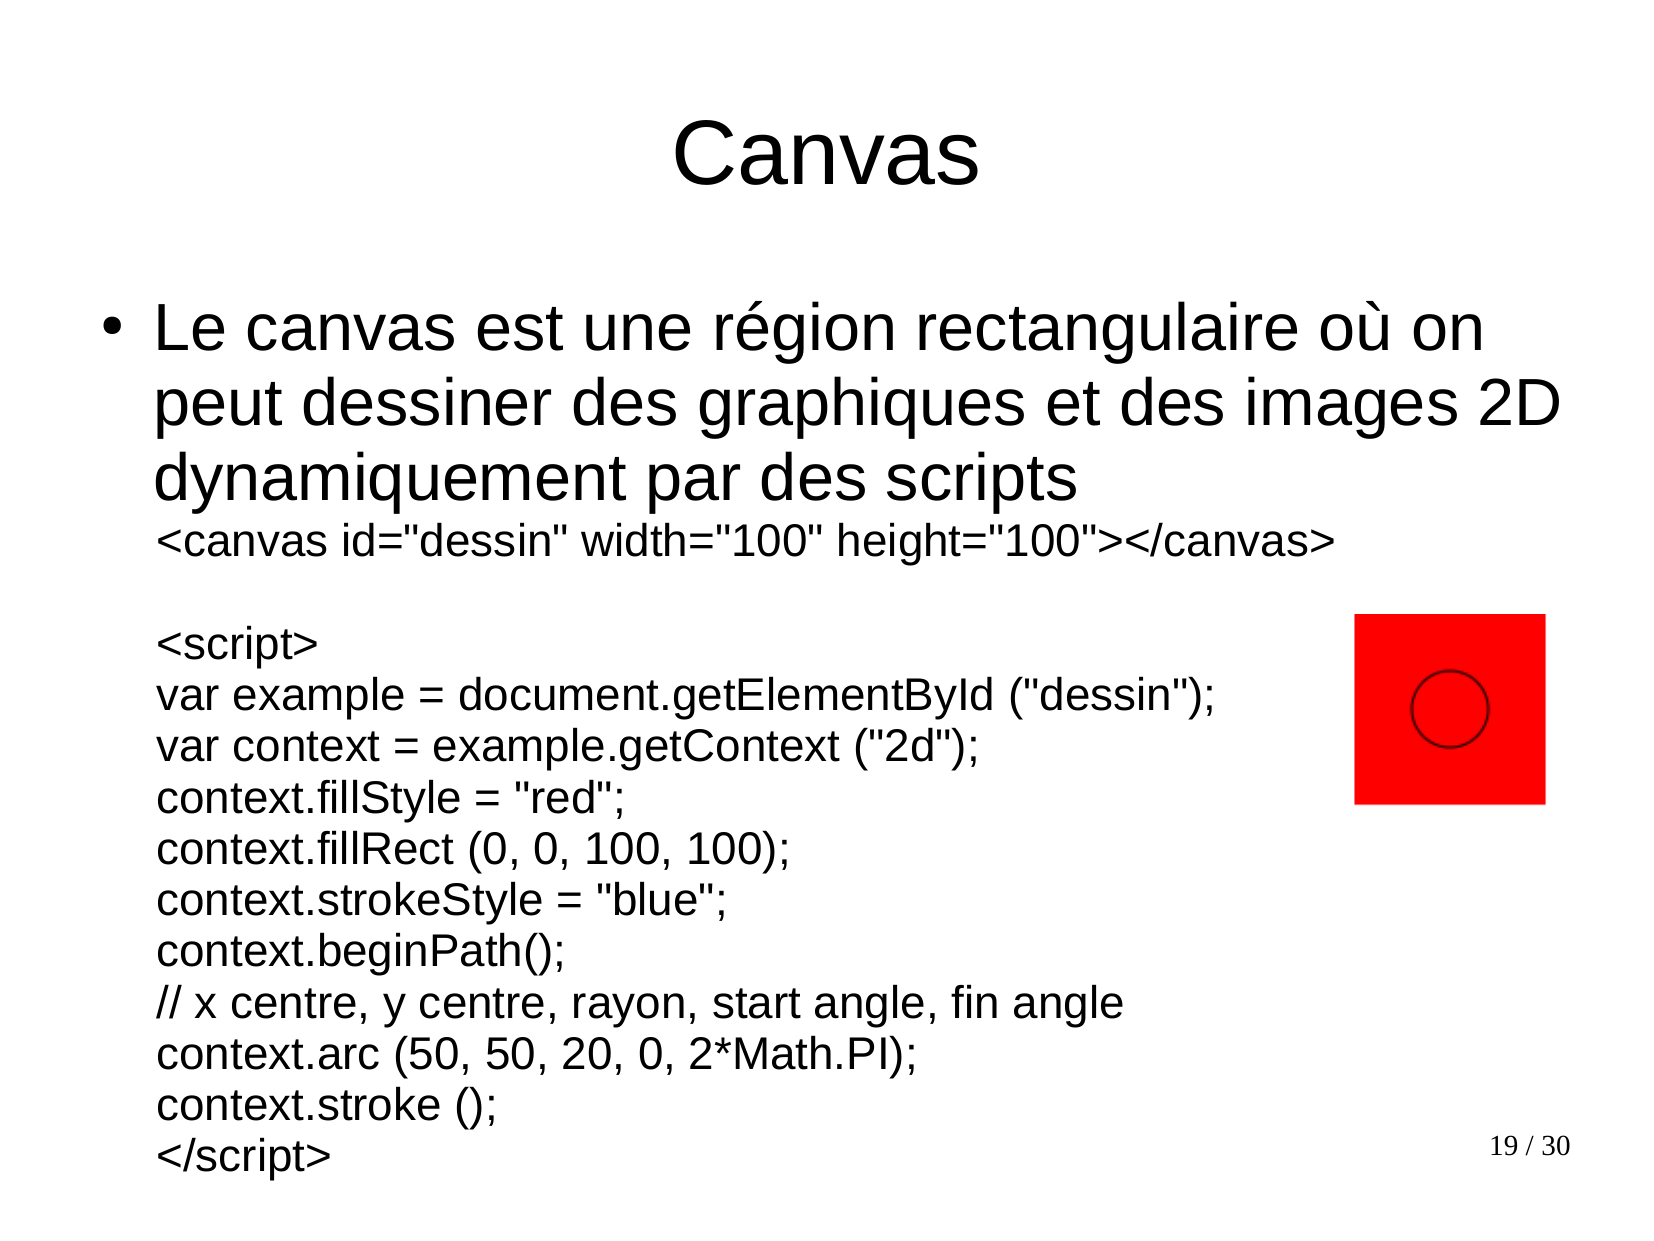

# Canvas
Le canvas est une région rectangulaire où on peut dessiner des graphiques et des images 2D dynamiquement par des scripts
<canvas id="dessin" width="100" height="100"></canvas>
<script>
var example = document.getElementById ("dessin");
var context = example.getContext ("2d");
context.fillStyle = "red";
context.fillRect (0, 0, 100, 100);
context.strokeStyle = "blue";
context.beginPath();
// x centre, y centre, rayon, start angle, fin angle
context.arc (50, 50, 20, 0, 2*Math.PI);
context.stroke ();
</script>
19